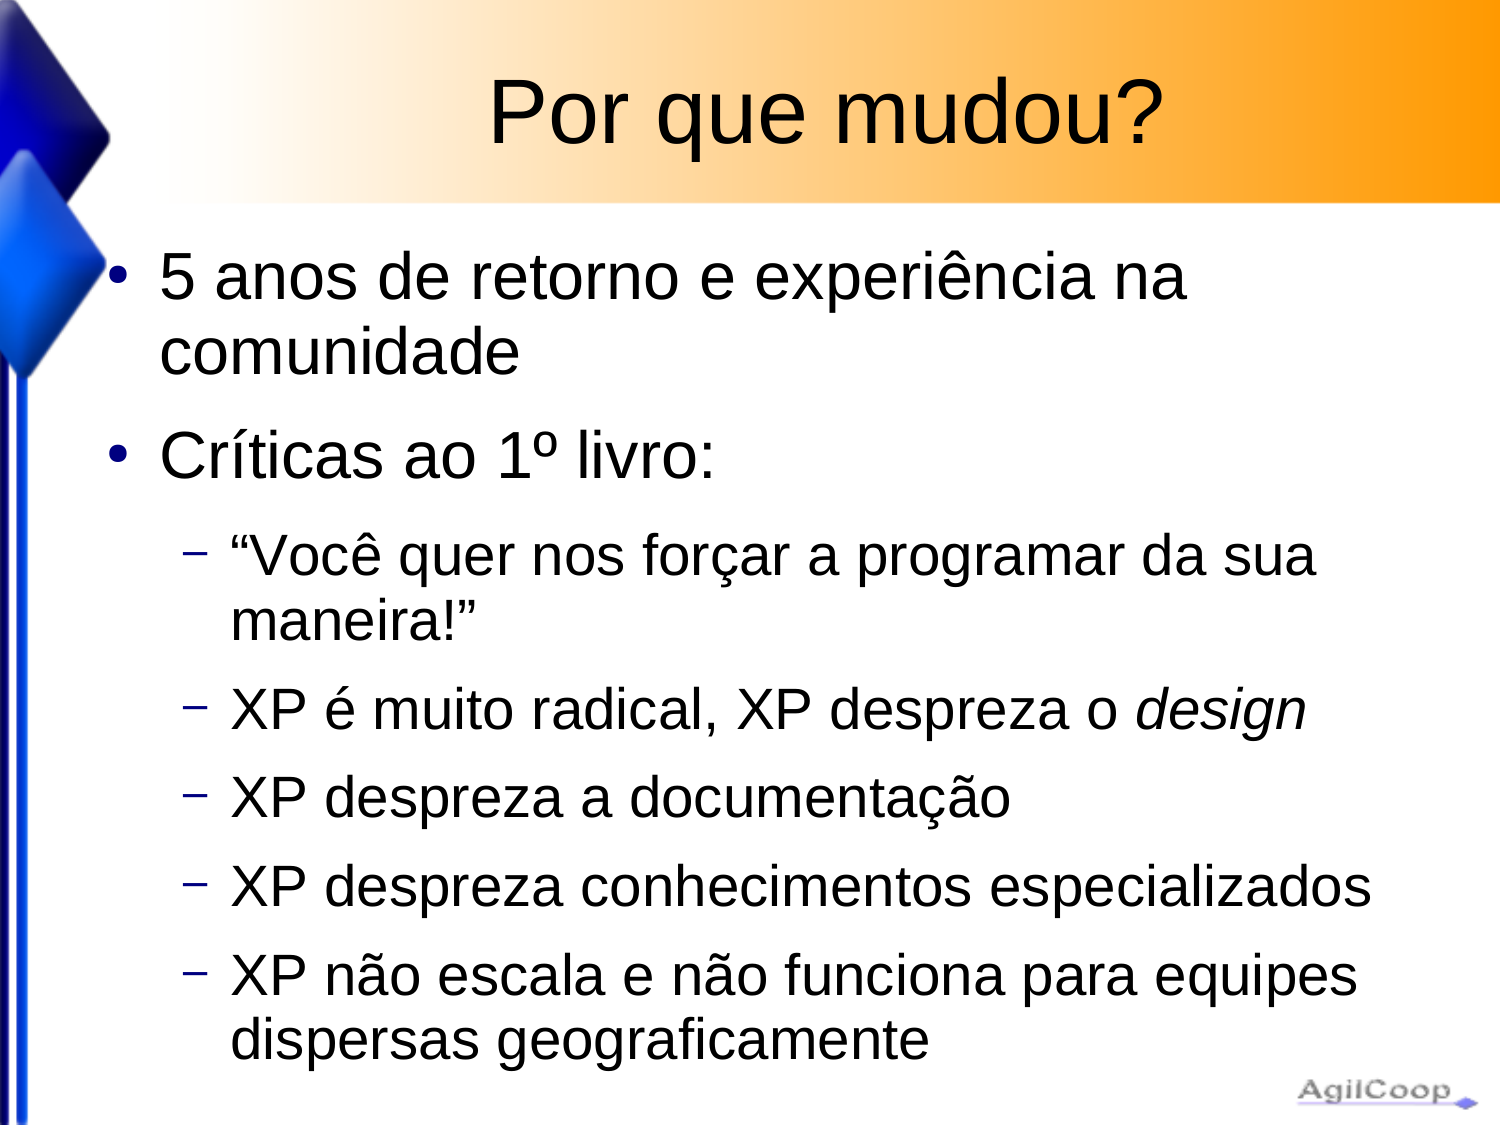

# Por que mudou?
5 anos de retorno e experiência na comunidade
Críticas ao 1º livro:
“Você quer nos forçar a programar da sua maneira!”
XP é muito radical, XP despreza o design
XP despreza a documentação
XP despreza conhecimentos especializados
XP não escala e não funciona para equipes dispersas geograficamente
Copyleft AgilCoop 2007
31